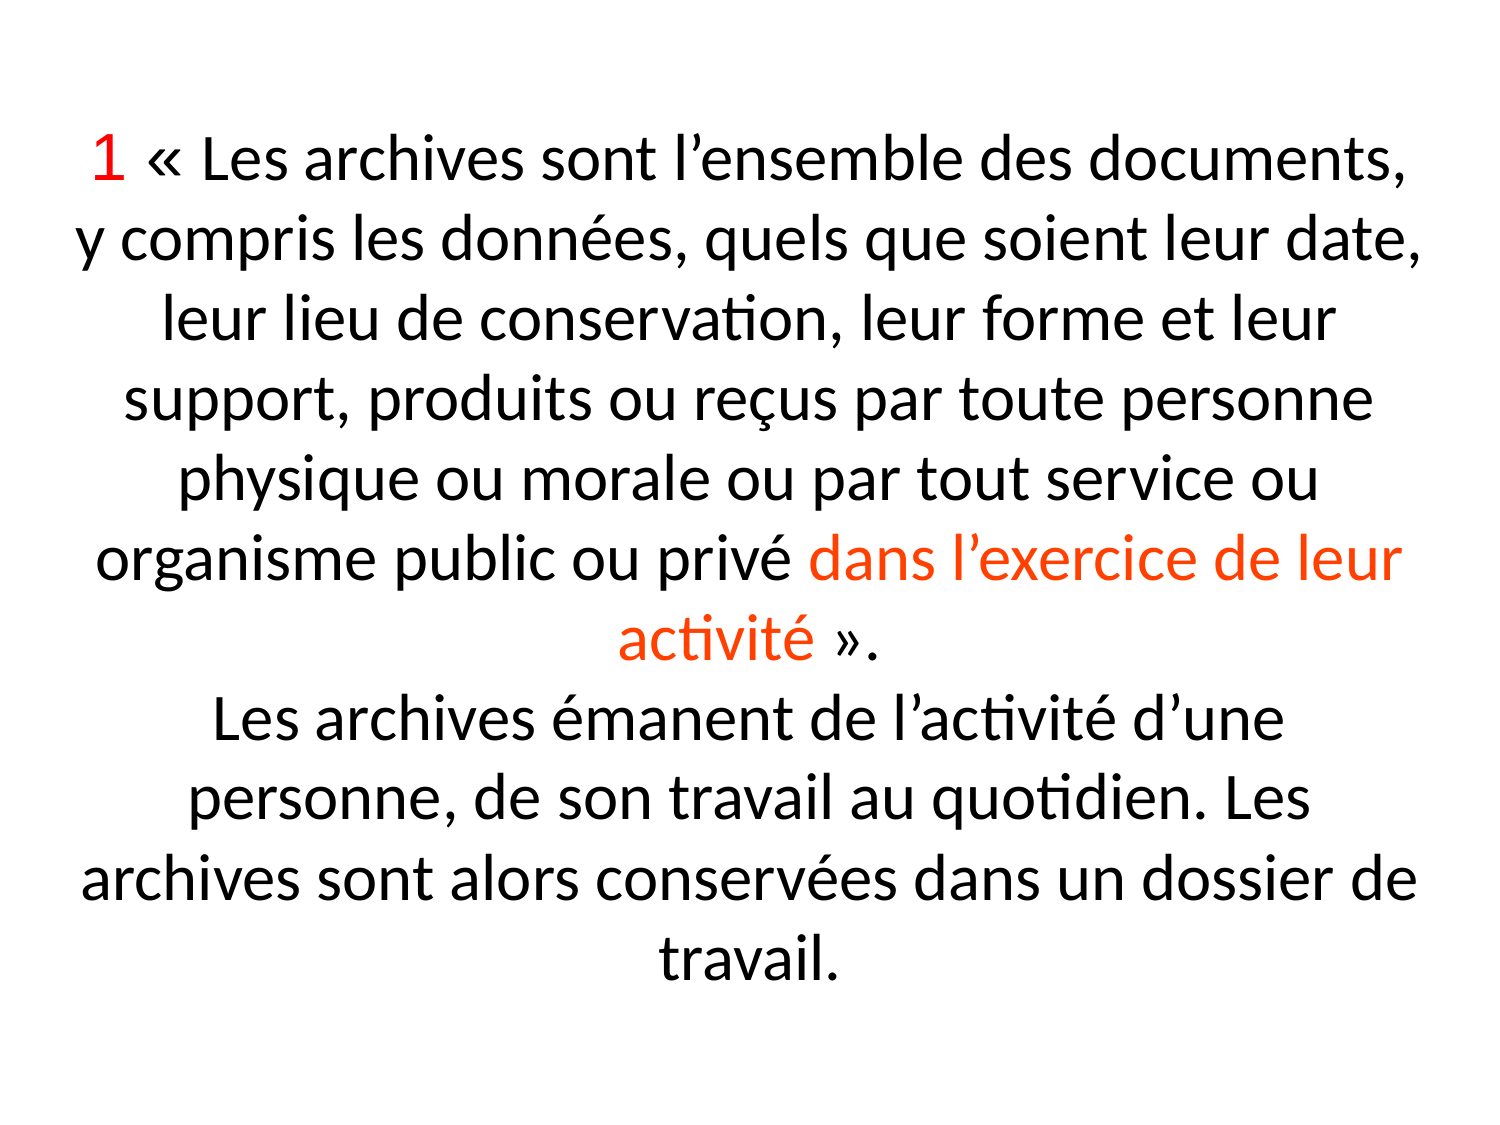

# 1 « Les archives sont l’ensemble des documents, y compris les données, quels que soient leur date, leur lieu de conservation, leur forme et leur support, produits ou reçus par toute personne physique ou morale ou par tout service ou organisme public ou privé dans l’exercice de leur activité ». Les archives émanent de l’activité d’une personne, de son travail au quotidien. Les archives sont alors conservées dans un dossier de travail.